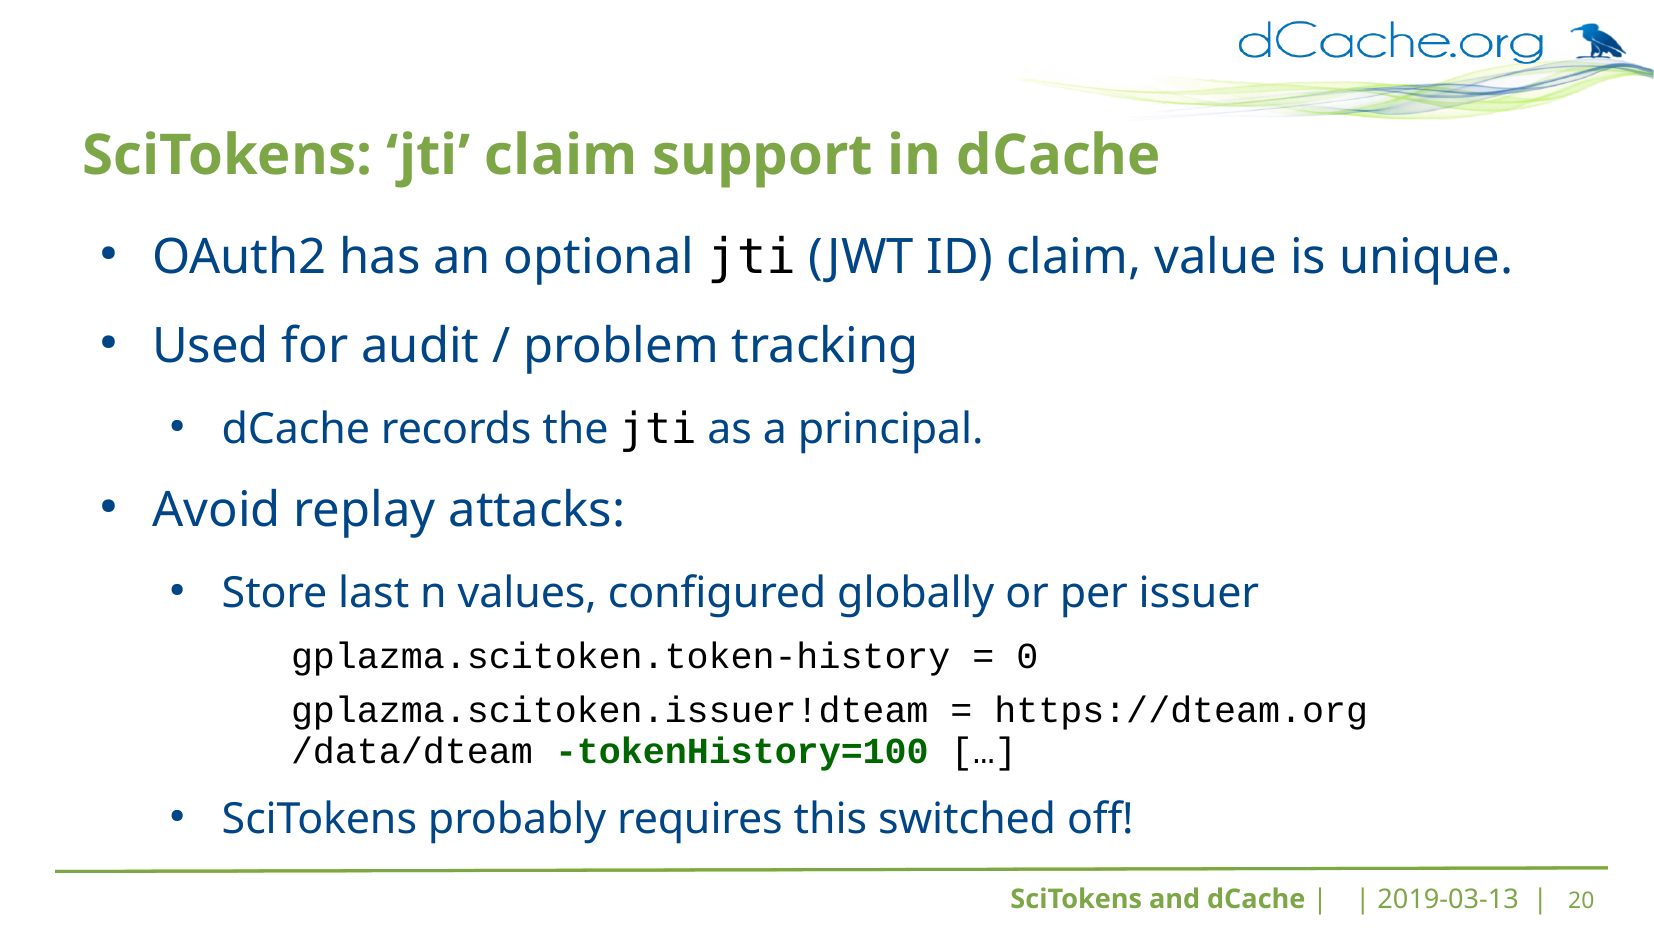

# SciTokens: ‘jti’ claim support in dCache
OAuth2 has an optional jti (JWT ID) claim, value is unique.
Used for audit / problem tracking
dCache records the jti as a principal.
Avoid replay attacks:
Store last n values, configured globally or per issuer
gplazma.scitoken.token-history = 0
gplazma.scitoken.issuer!dteam = https://dteam.org /data/dteam -tokenHistory=100 […]
SciTokens probably requires this switched off!